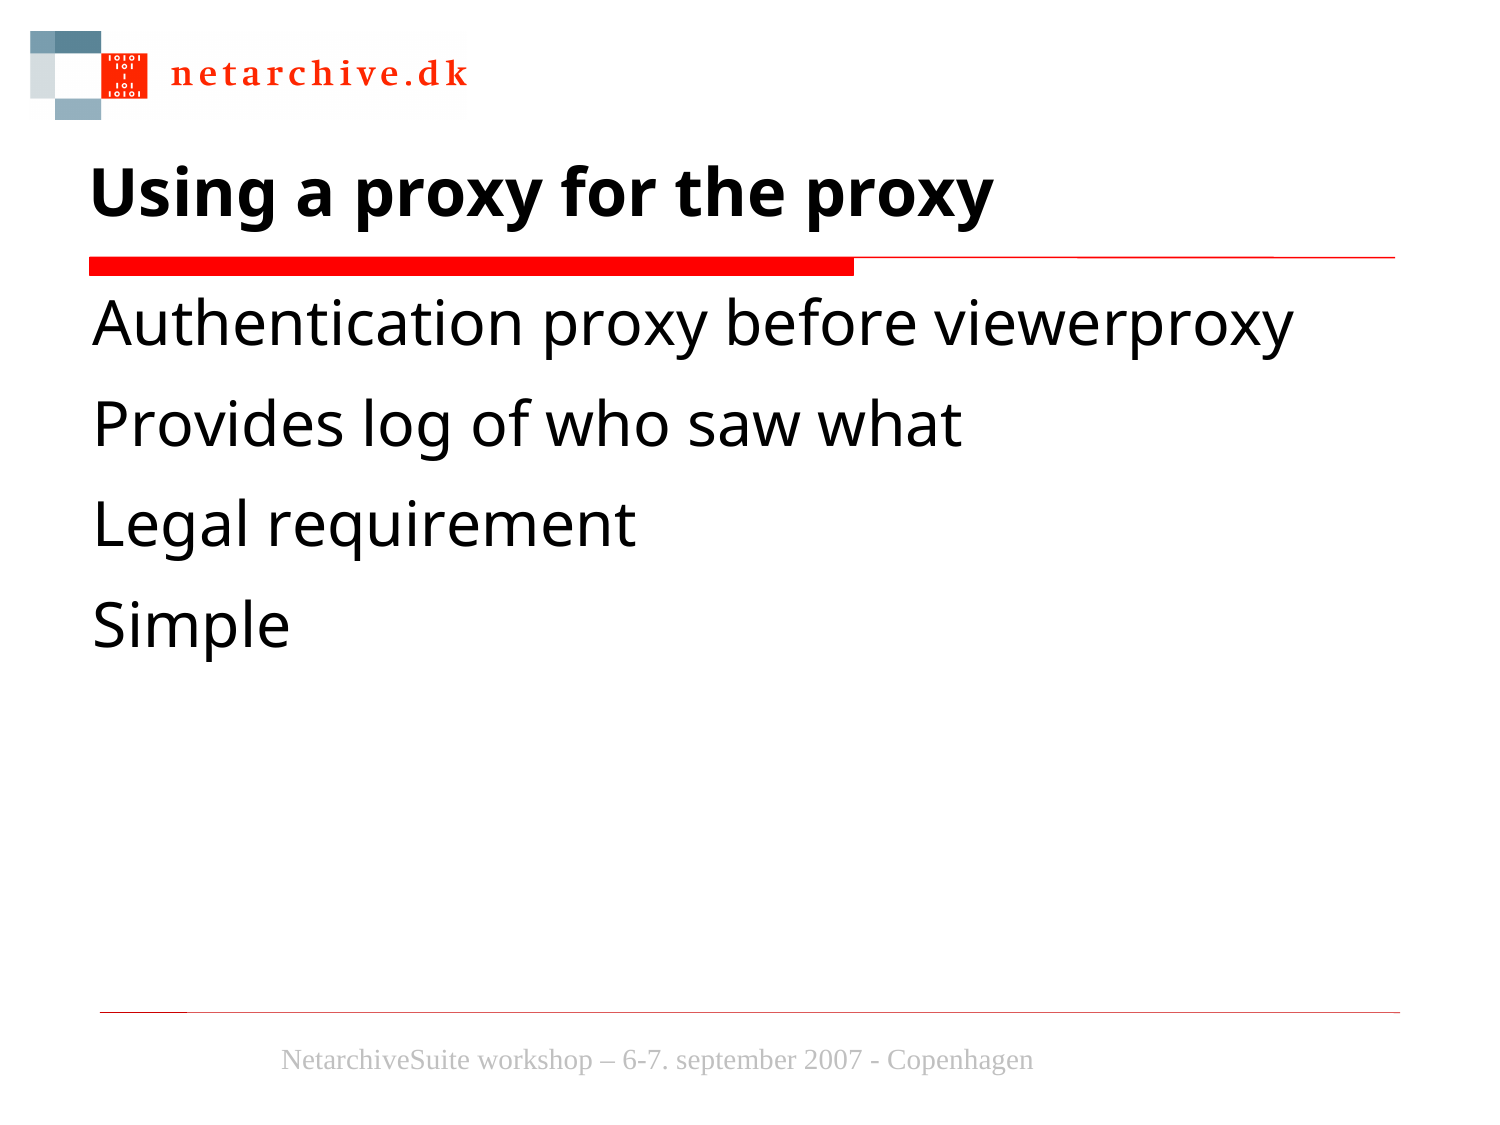

# Using a proxy for the proxy
Authentication proxy before viewerproxy
Provides log of who saw what
Legal requirement
Simple